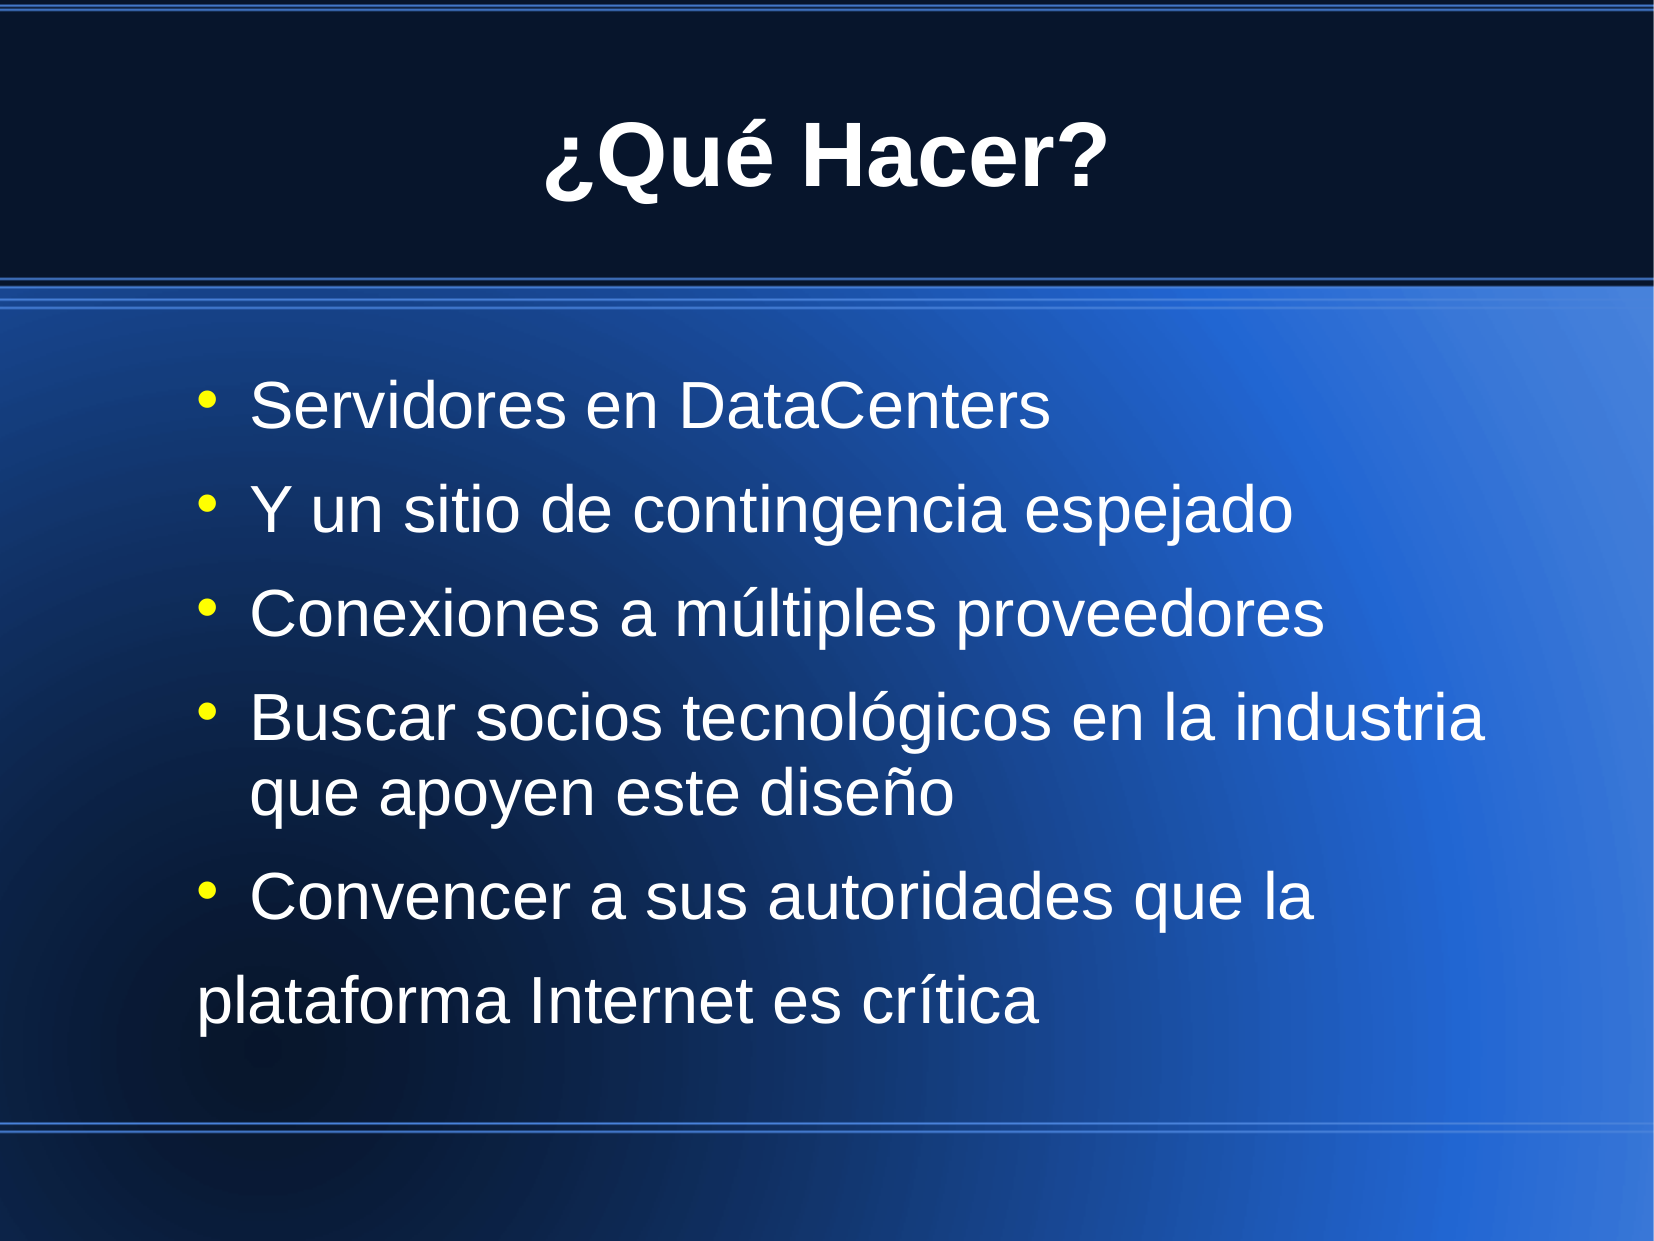

# ¿Qué Hacer?
Servidores en DataCenters
Y un sitio de contingencia espejado
Conexiones a múltiples proveedores
Buscar socios tecnológicos en la industria que apoyen este diseño
Convencer a sus autoridades que la
plataforma Internet es crítica